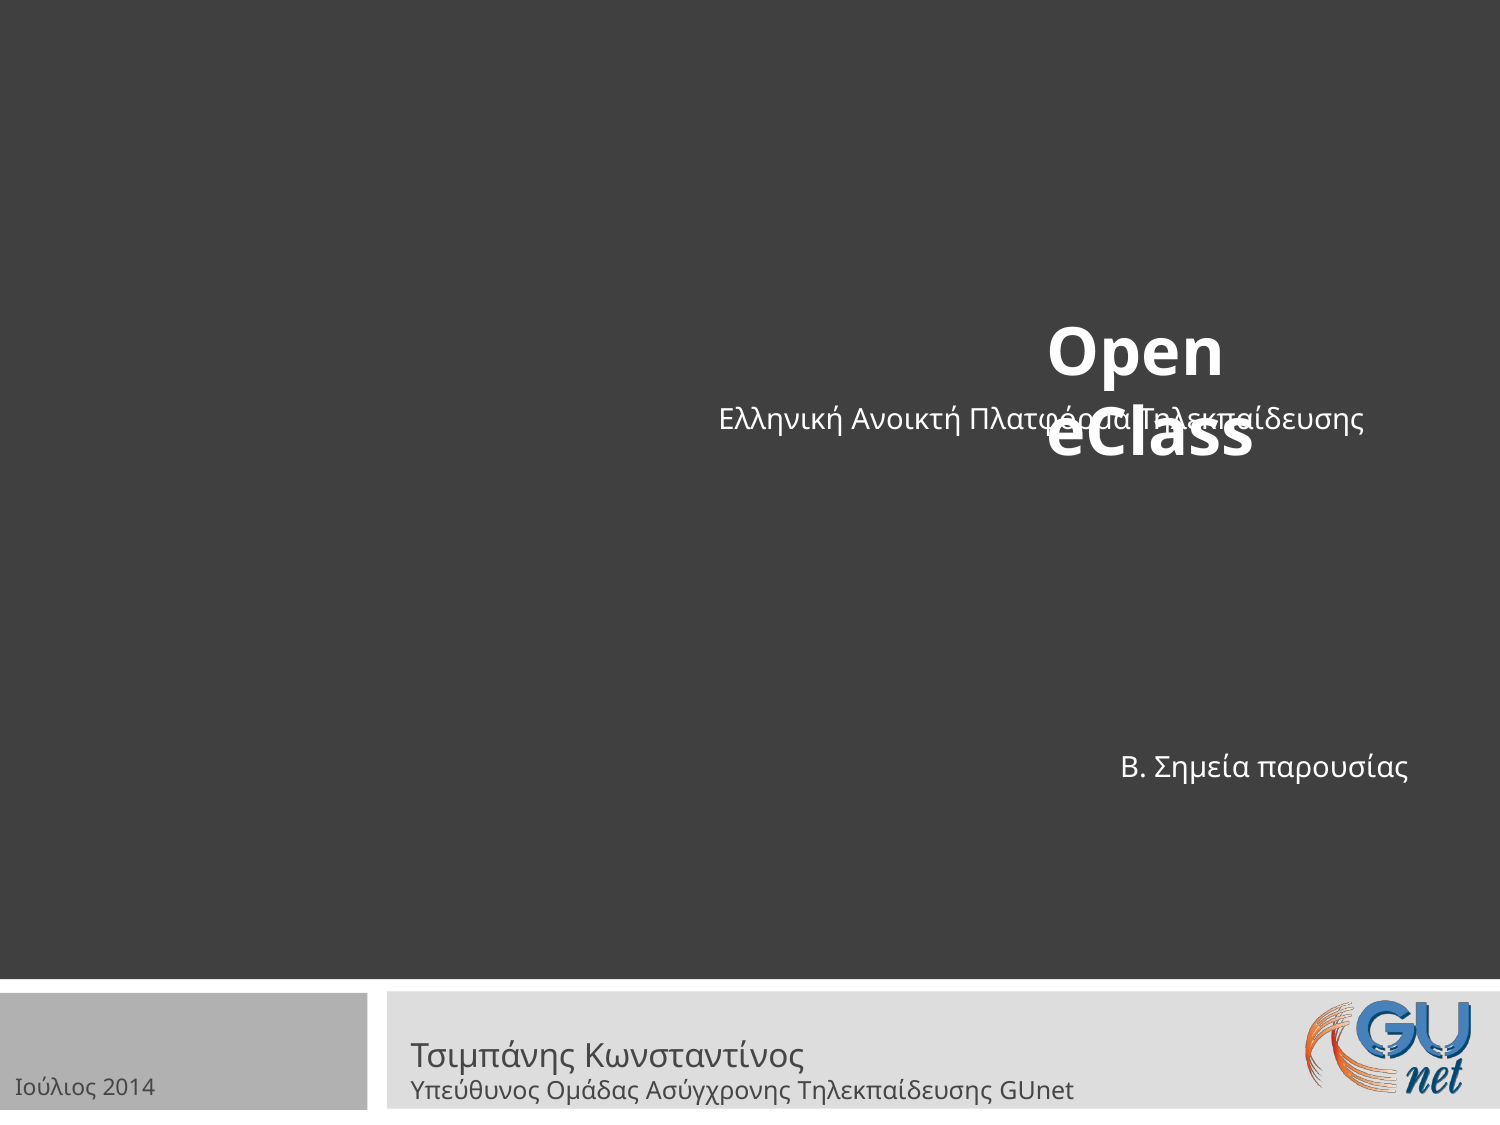

Open eClass
Ελληνική Ανοικτή Πλατφόρμα Τηλεκπαίδευσης
Β. Σημεία παρουσίας
Τσιμπάνης Κωνσταντίνος
Υπεύθυνος Ομάδας Ασύγχρονης Τηλεκπαίδευσης GUnet
Ιούλιος 2014